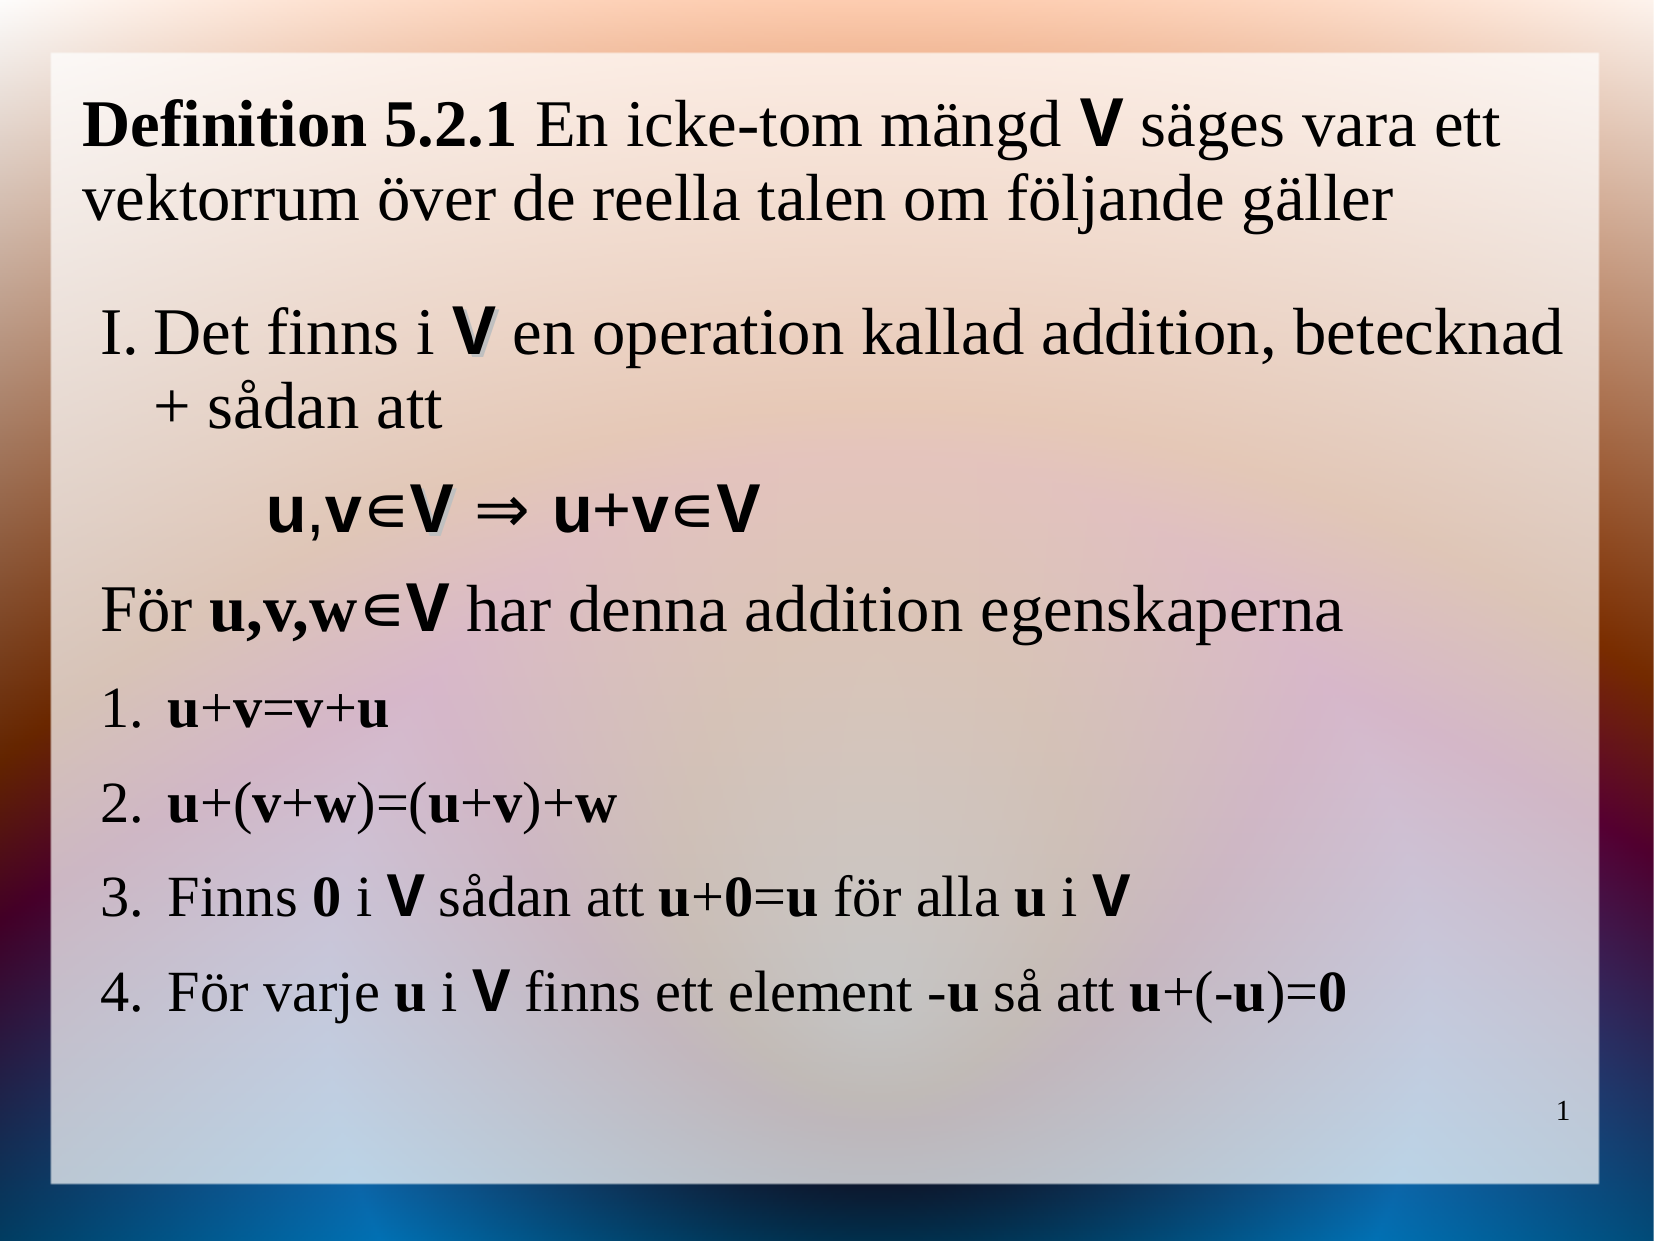

# Definition 5.2.1 En icke-tom mängd V säges vara ett vektorrum över de reella talen om följande gäller
Det finns i V en operation kallad addition, betecknad + sådan att
u,v∊V ⇒ u+v∊V
För u,v,w∊V har denna addition egenskaperna
 u+v=v+u
 u+(v+w)=(u+v)+w
 Finns 0 i V sådan att u+0=u för alla u i V
 För varje u i V finns ett element -u så att u+(-u)=0
1